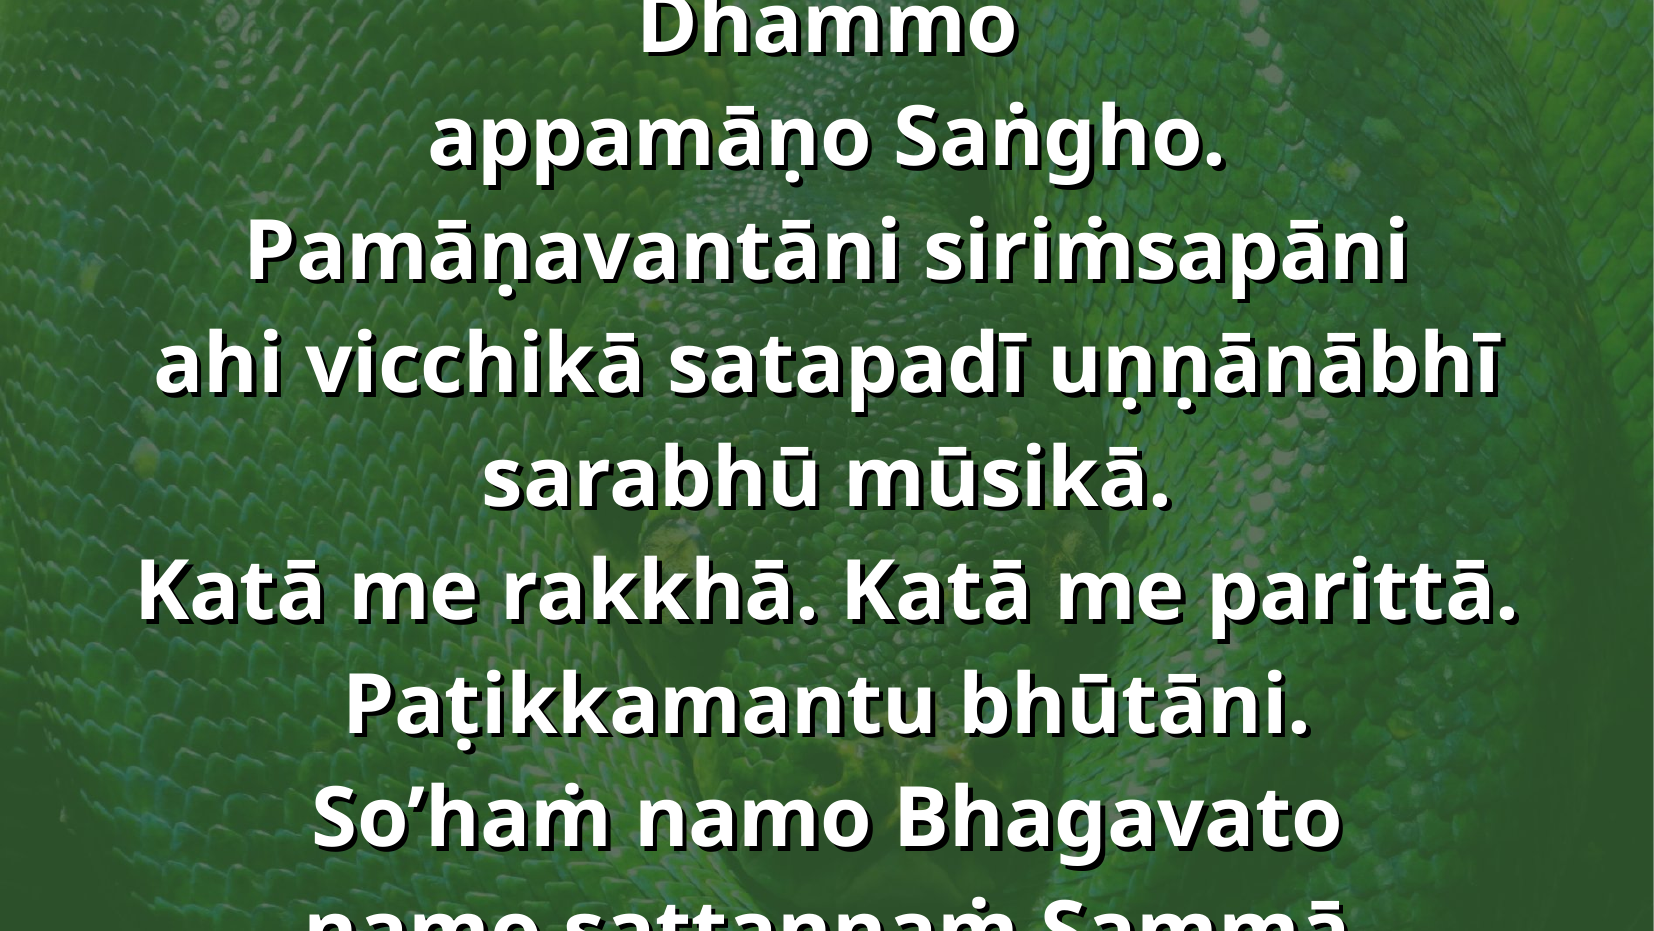

# Appamāṇo Buddho • appamāṇo Dhammo appamāṇo Saṅgho. Pamāṇavantāni siriṁsapāni ahi vicchikā satapadī uṇṇānābhī sarabhū mūsikā. Katā me rakkhā. Katā me parittā. Paṭikkamantu bhūtāni. So’haṁ namo Bhagavato namo sattannaṁ Sammā Sambuddhānan’ti.